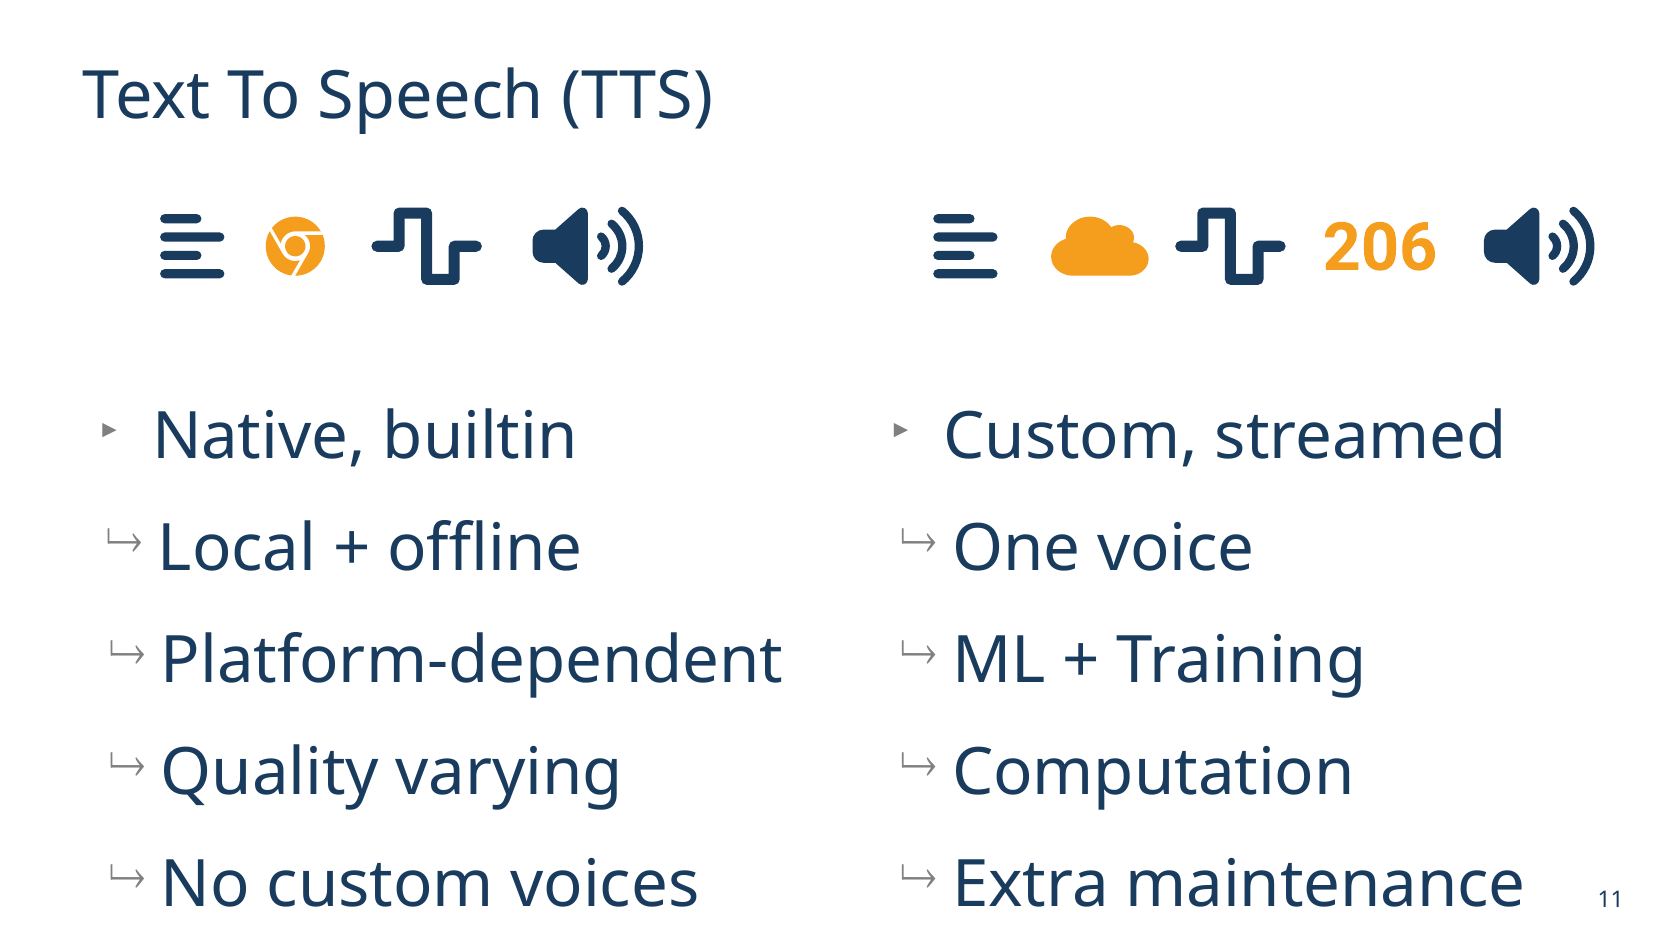

# Text To Speech (TTS)
Native, builtin
Local + offline
Platform-dependent
Quality varying
No custom voices
Custom, streamed
One voice
ML + Training
Computation
Extra maintenance
11